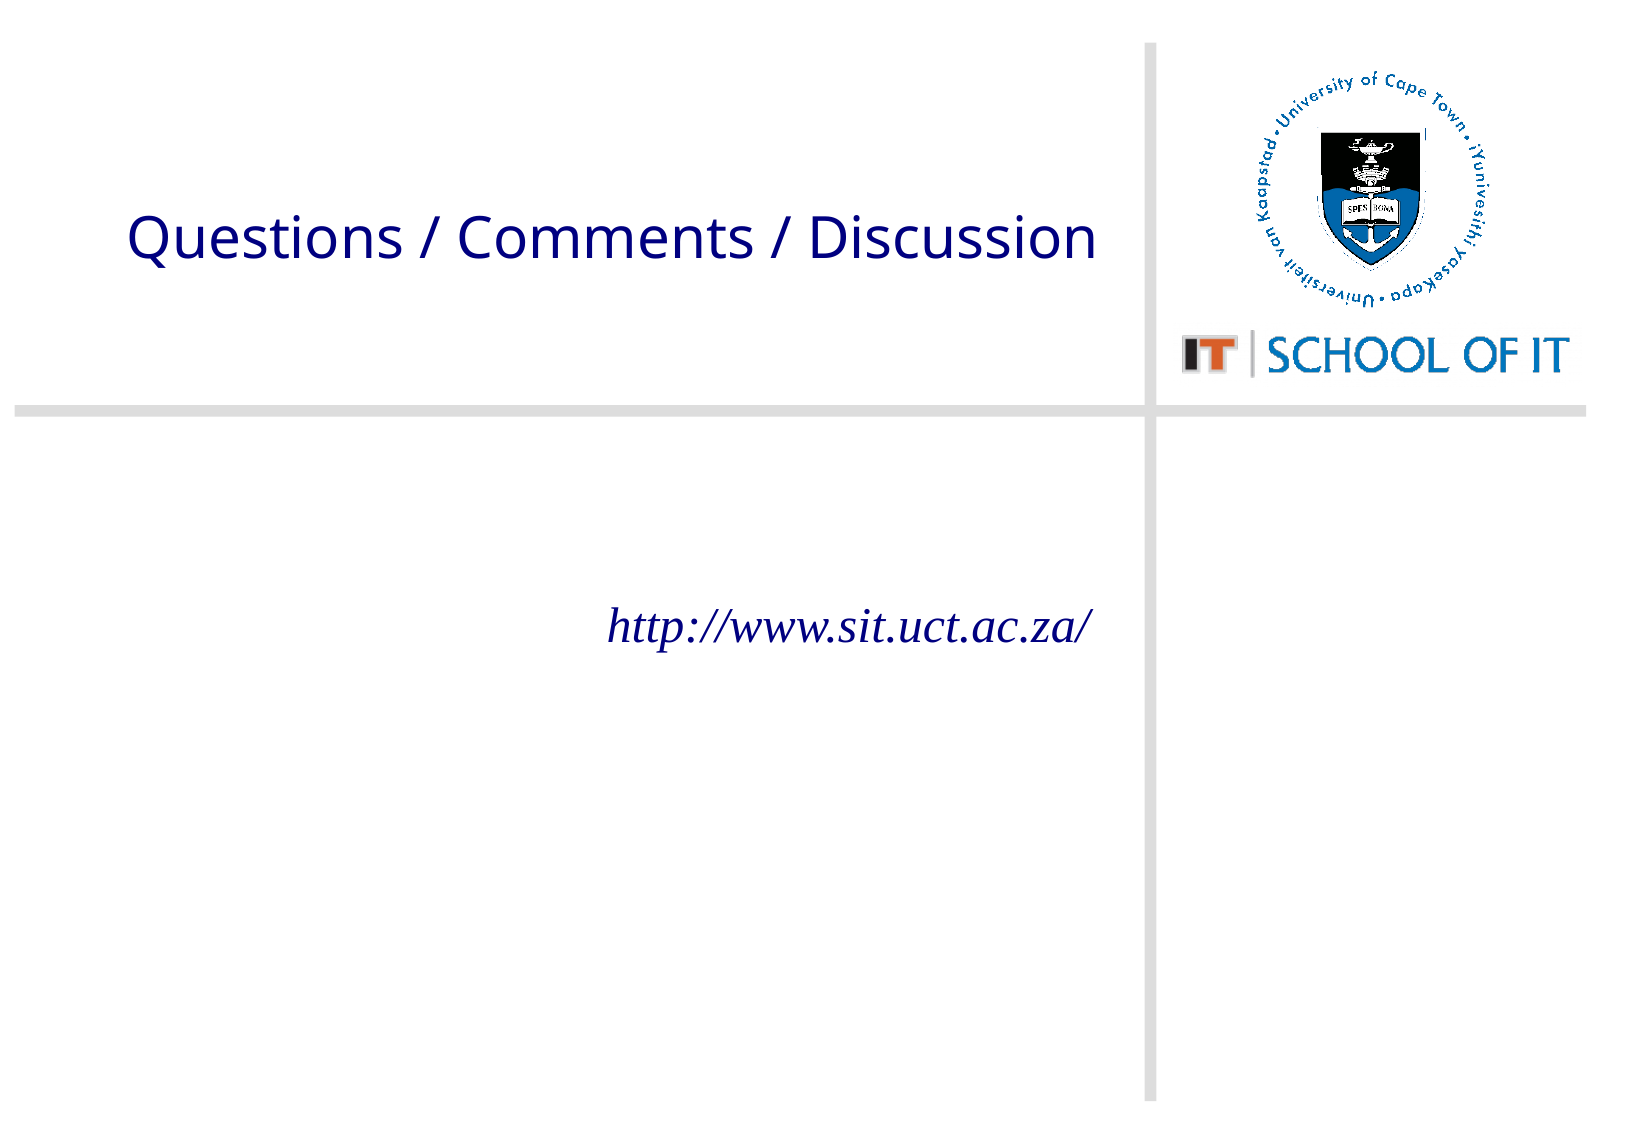

# Questions / Comments / Discussion
http://www.sit.uct.ac.za/